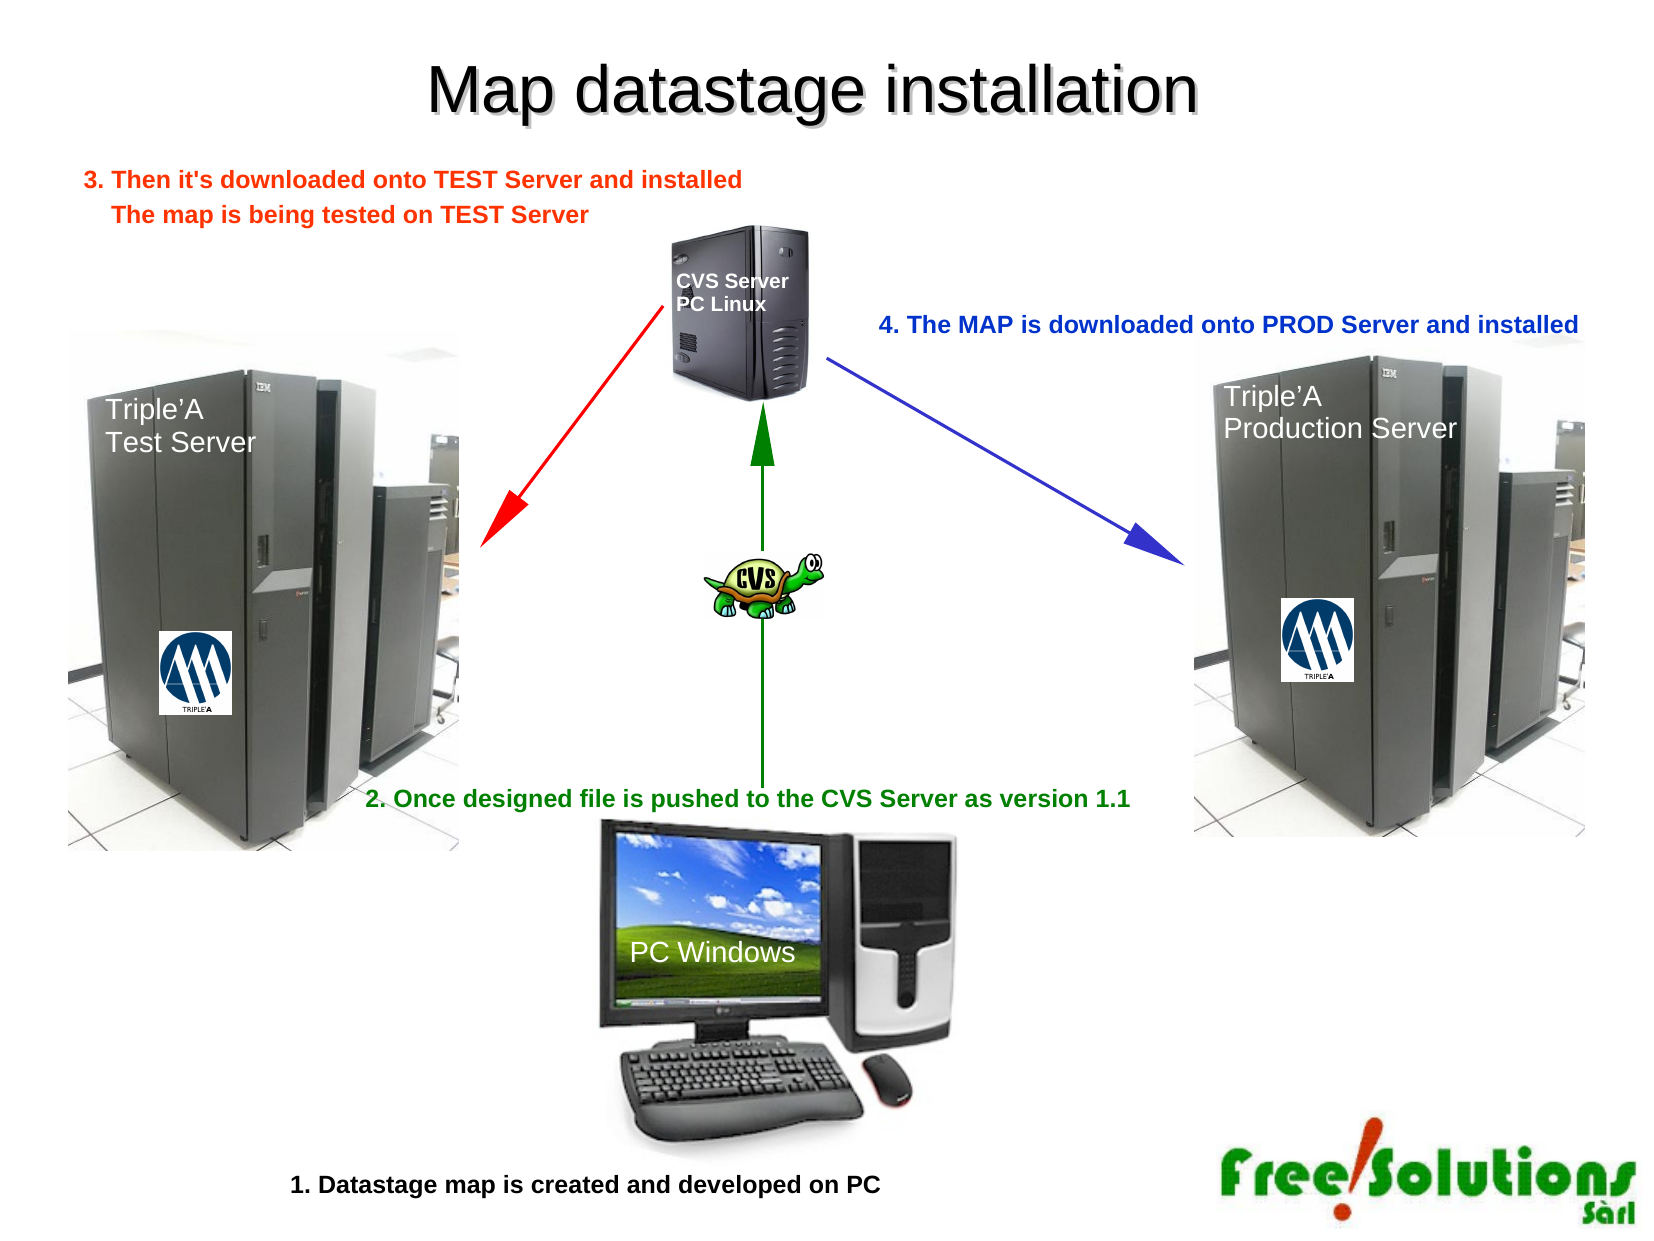

Map datastage installation
3. Then it's downloaded onto TEST Server and installed
The map is being tested on TEST Server
CVS Server
PC Linux
4. The MAP is downloaded onto PROD Server and installed
Triple’A
Production Server
Triple’A
Test Server
2. Once designed file is pushed to the CVS Server as version 1.1
PC Windows
1. Datastage map is created and developed on PC